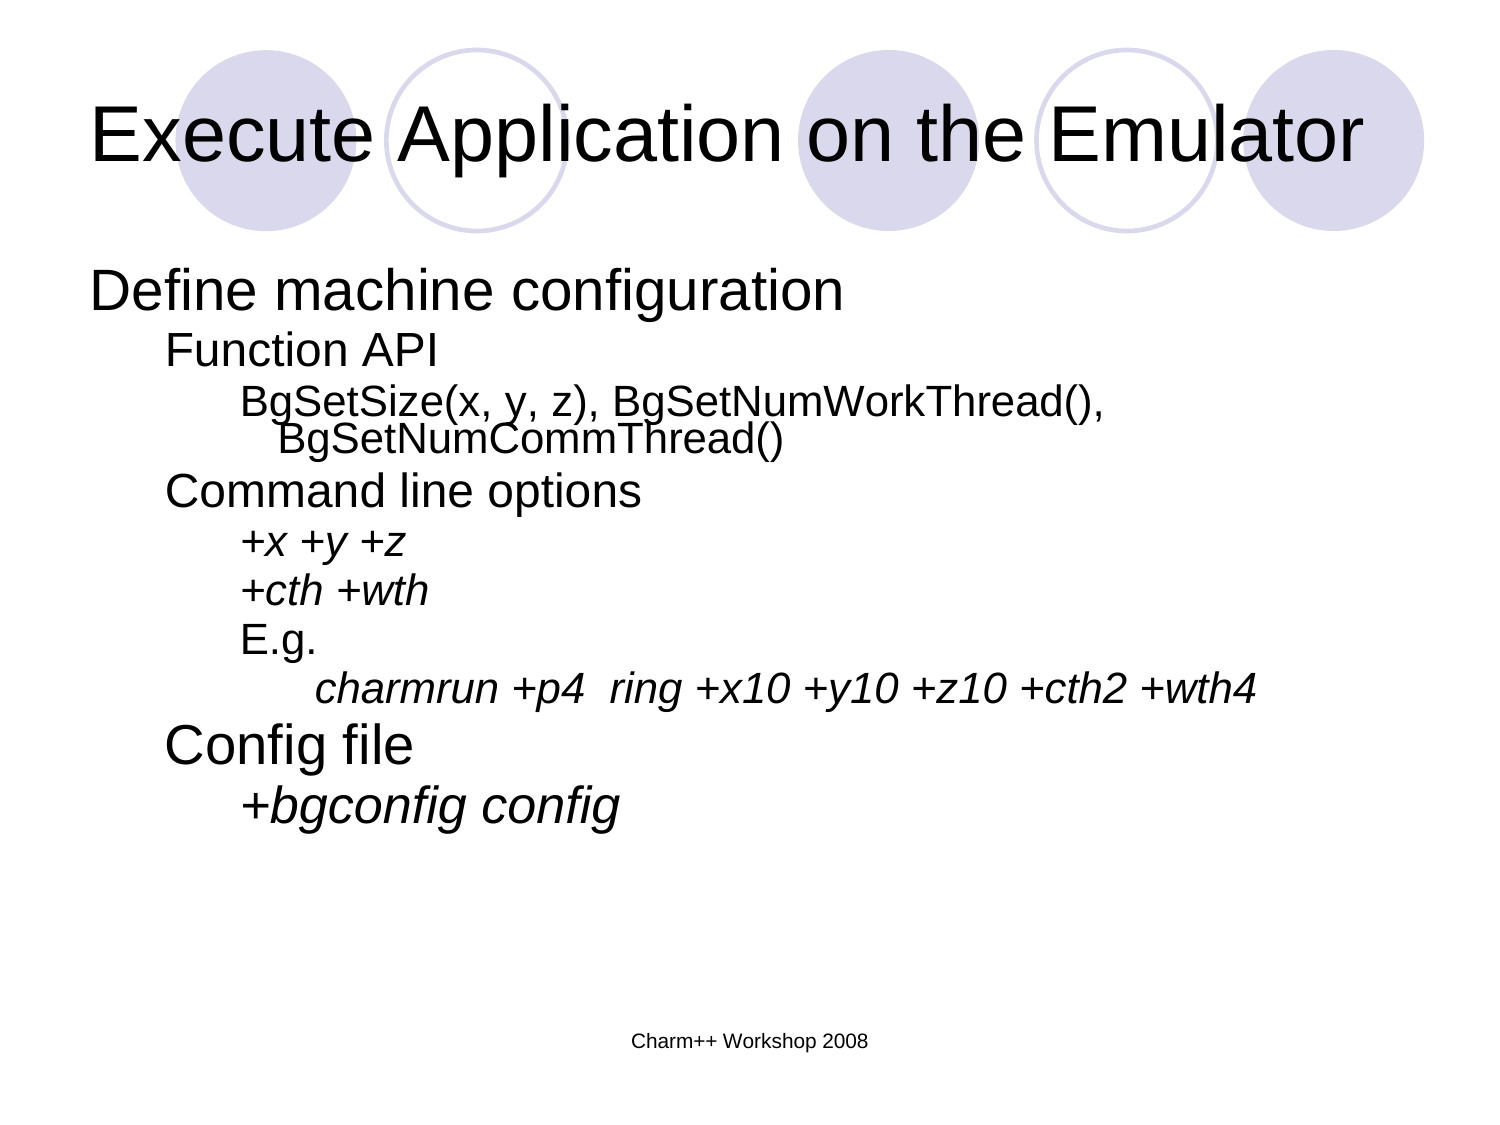

# Execute Application on the Emulator
Define machine configuration
Function API
BgSetSize(x, y, z), BgSetNumWorkThread(), BgSetNumCommThread()
Command line options
+x +y +z
+cth +wth
E.g.
charmrun +p4 ring +x10 +y10 +z10 +cth2 +wth4
Config file
+bgconfig config
Charm++ Workshop 2008